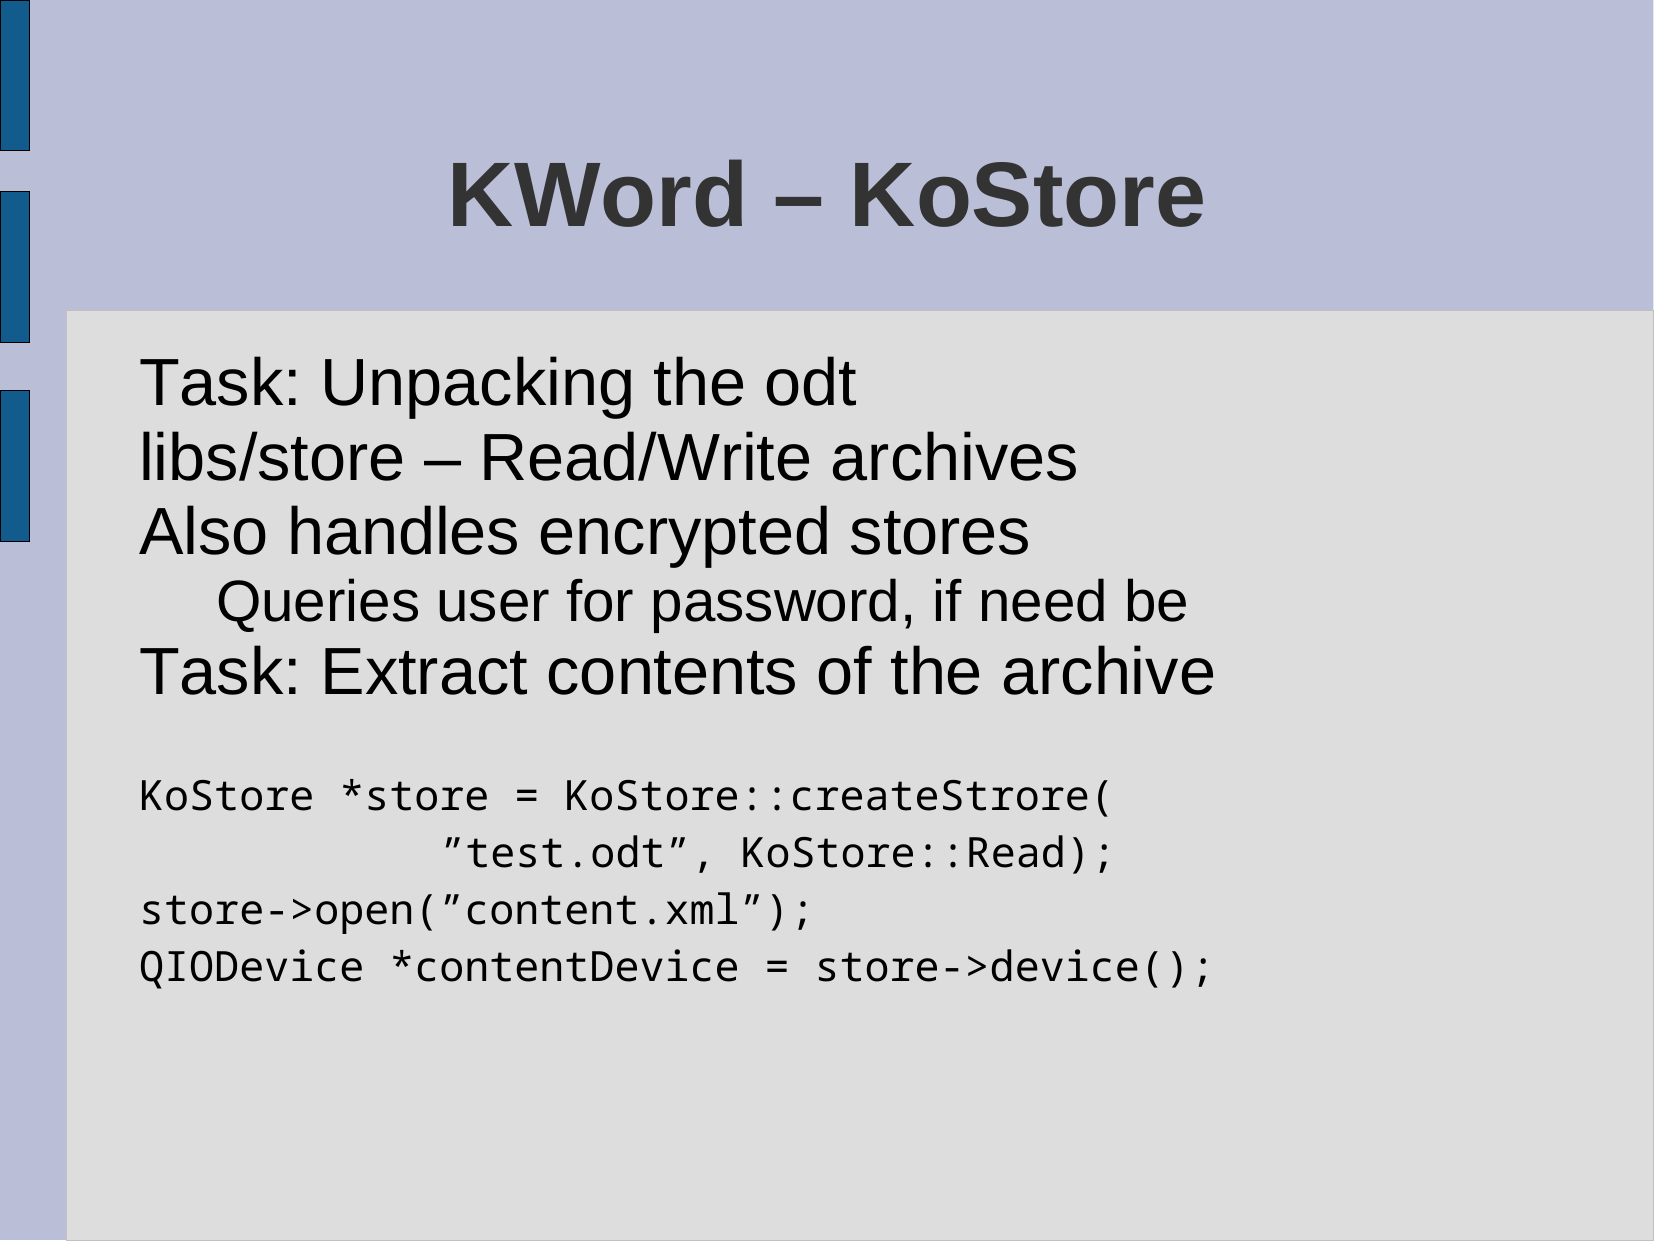

# KWord – KoStore
Task: Unpacking the odt
libs/store – Read/Write archives
Also handles encrypted stores
Queries user for password, if need be
Task: Extract contents of the archive
KoStore *store = KoStore::createStrore(
”test.odt”, KoStore::Read);
store->open(”content.xml”);
QIODevice *contentDevice = store->device();